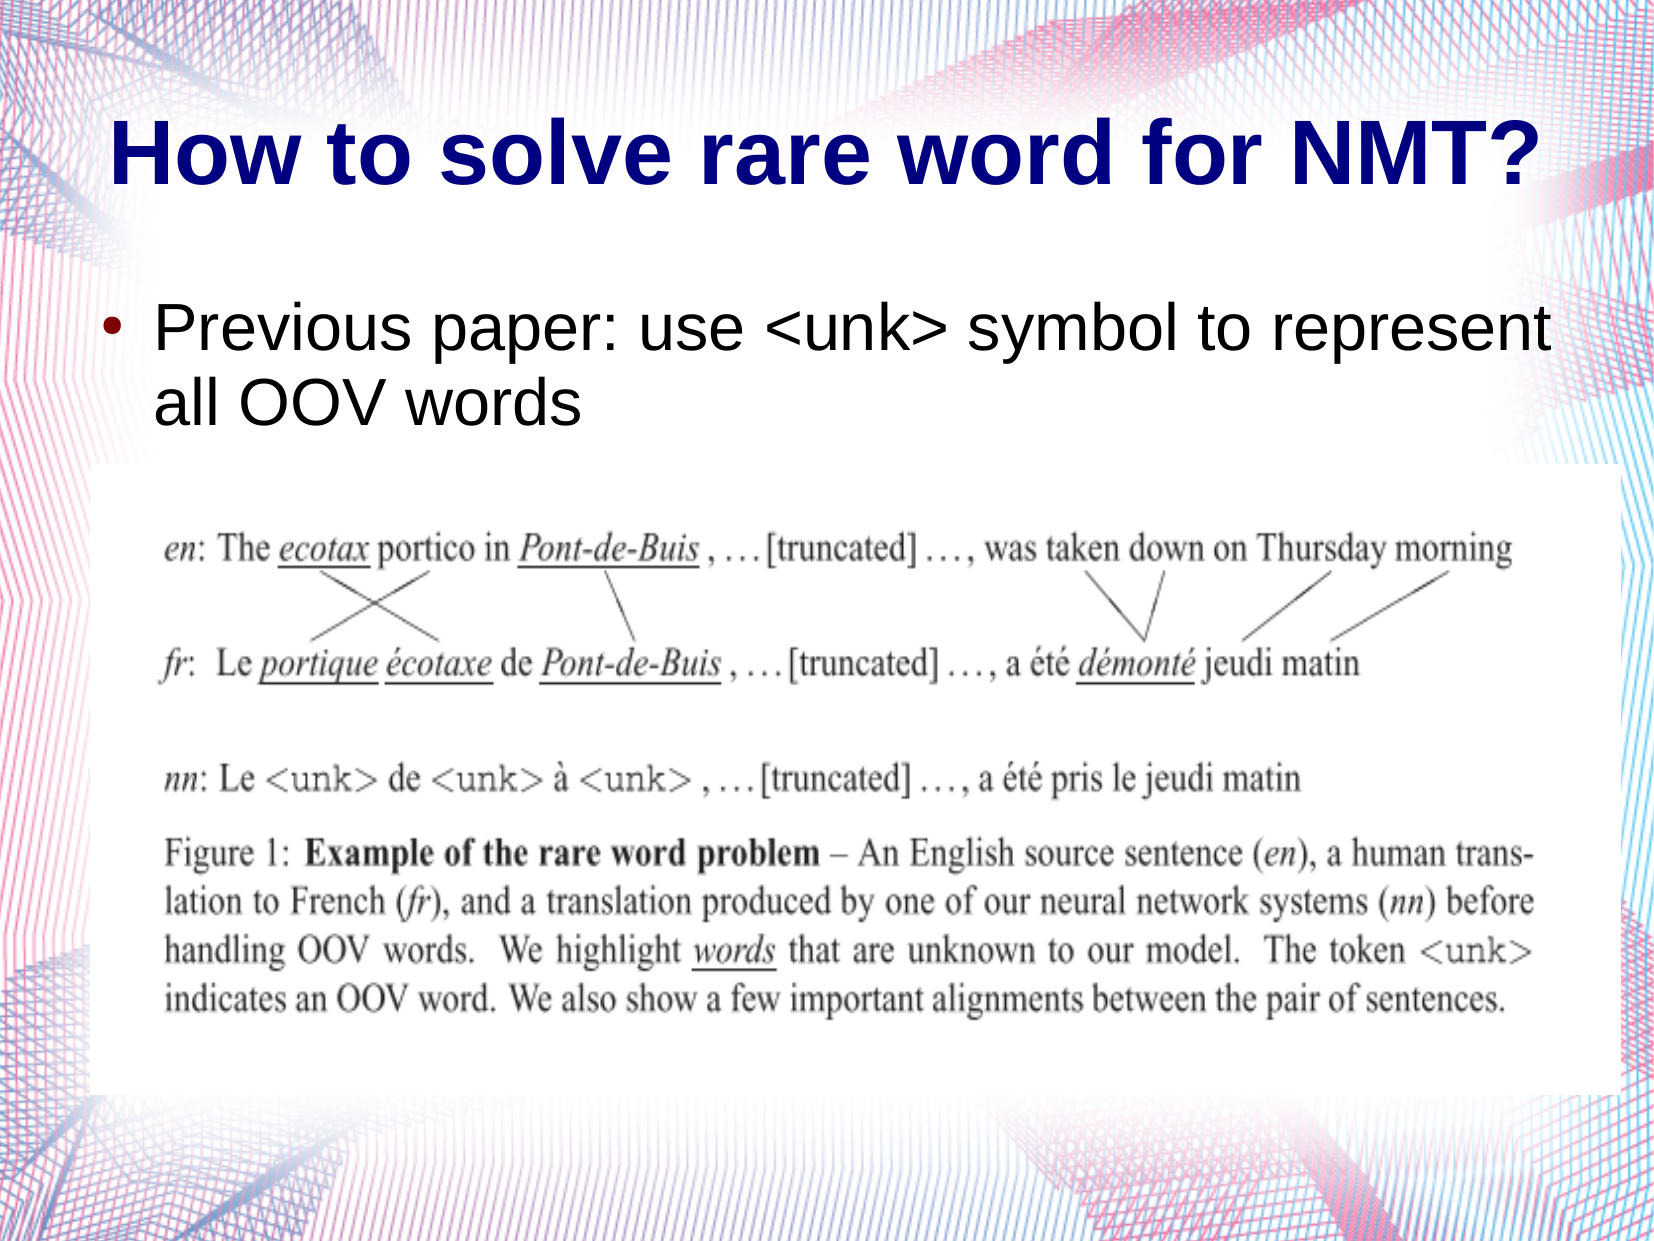

# How to solve rare word for NMT?
Previous paper: use <unk> symbol to represent all OOV words